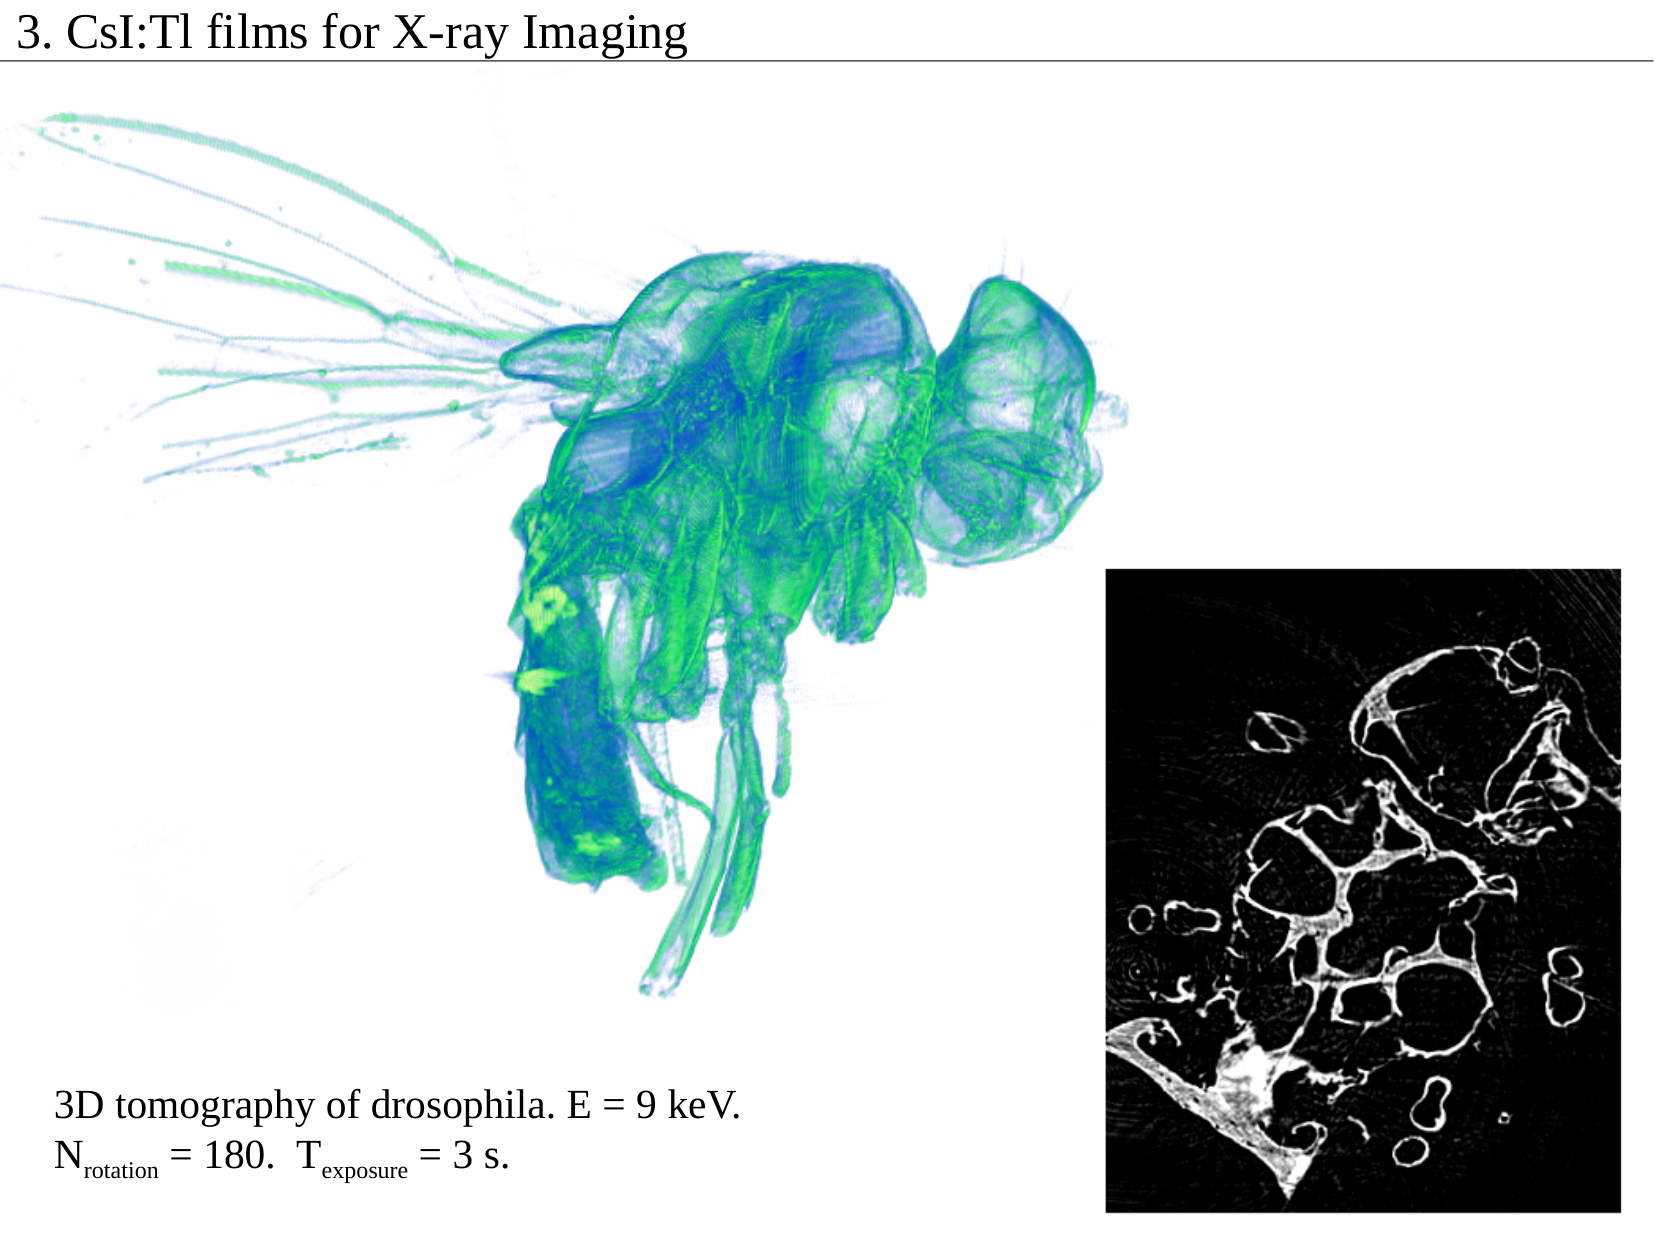

3. CsI:Tl films for X-ray Imaging
3D tomography of drosophila. E = 9 keV.
Nrotation = 180. Texposure = 3 s.